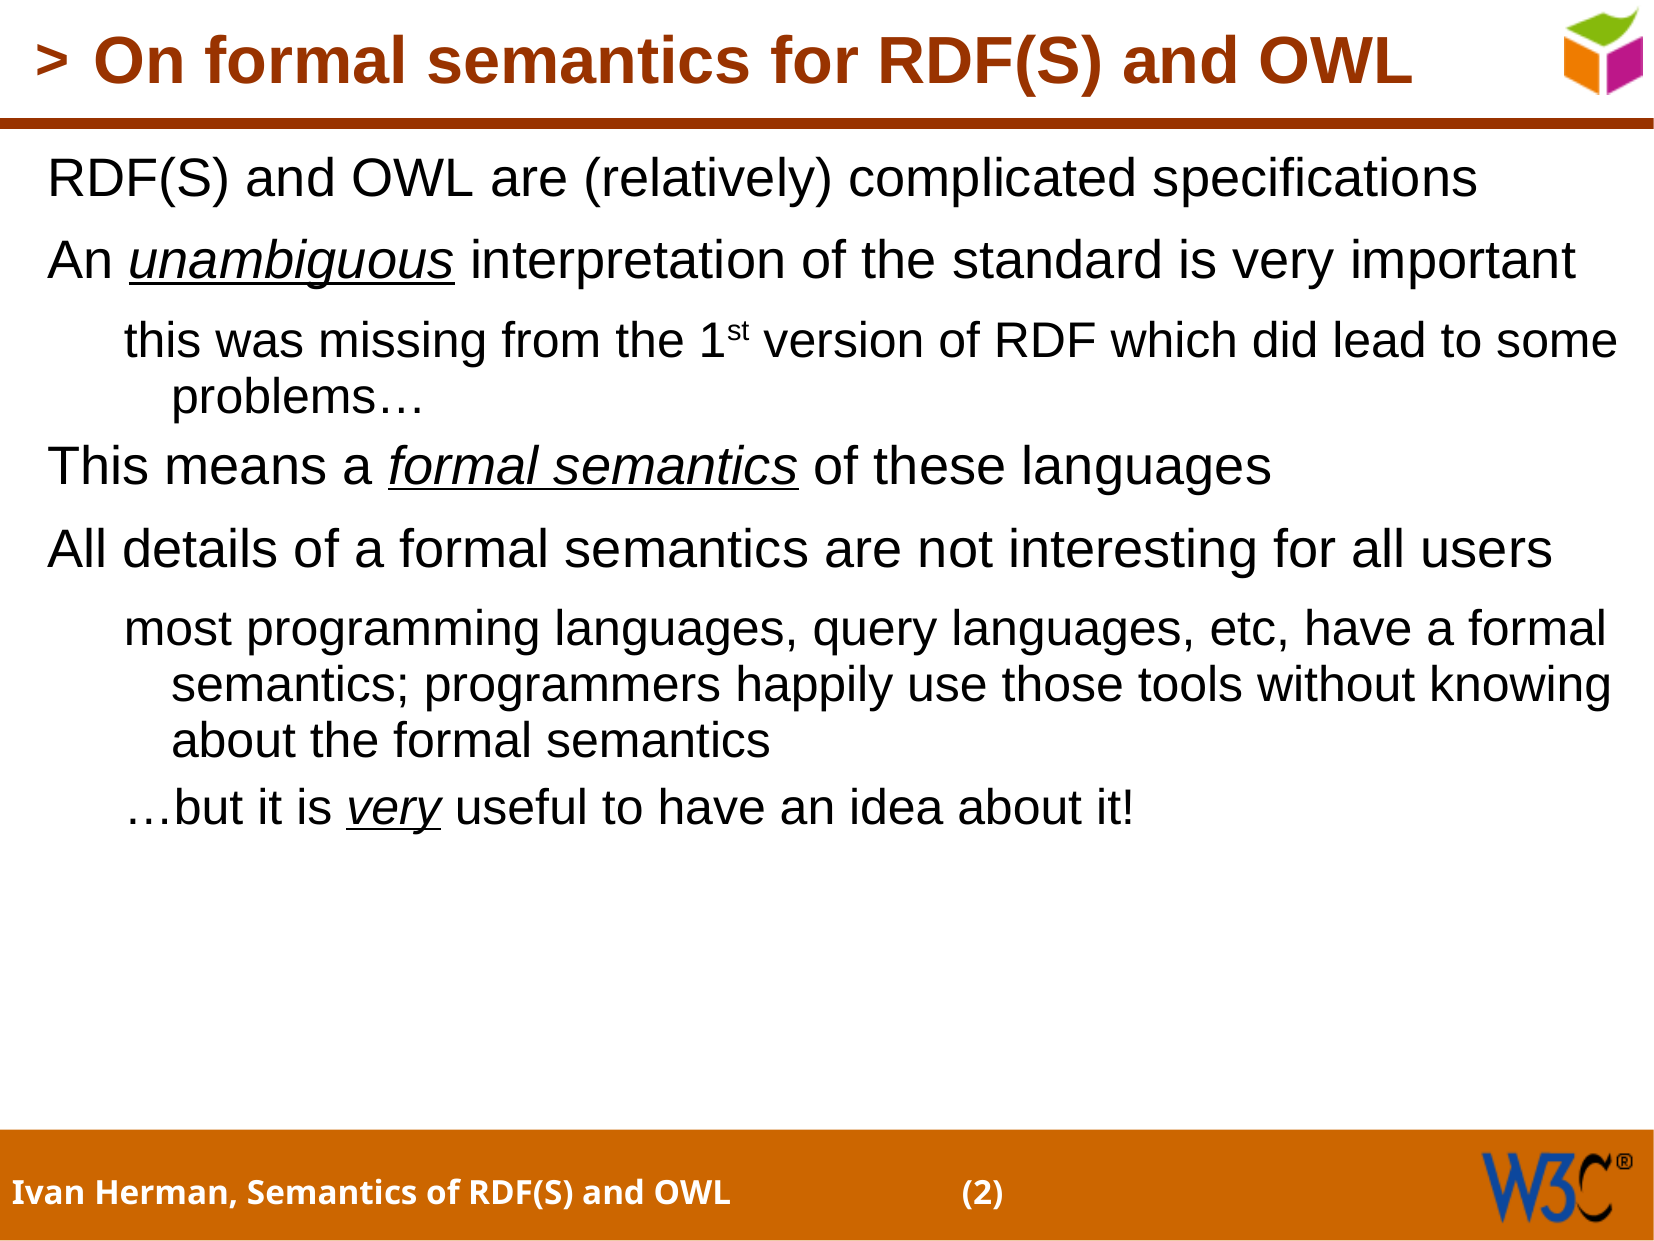

# On formal semantics for RDF(S) and OWL
RDF(S) and OWL are (relatively) complicated specifications
An unambiguous interpretation of the standard is very important
this was missing from the 1st version of RDF which did lead to some problems…
This means a formal semantics of these languages
All details of a formal semantics are not interesting for all users
most programming languages, query languages, etc, have a formal semantics; programmers happily use those tools without knowing about the formal semantics
…but it is very useful to have an idea about it!